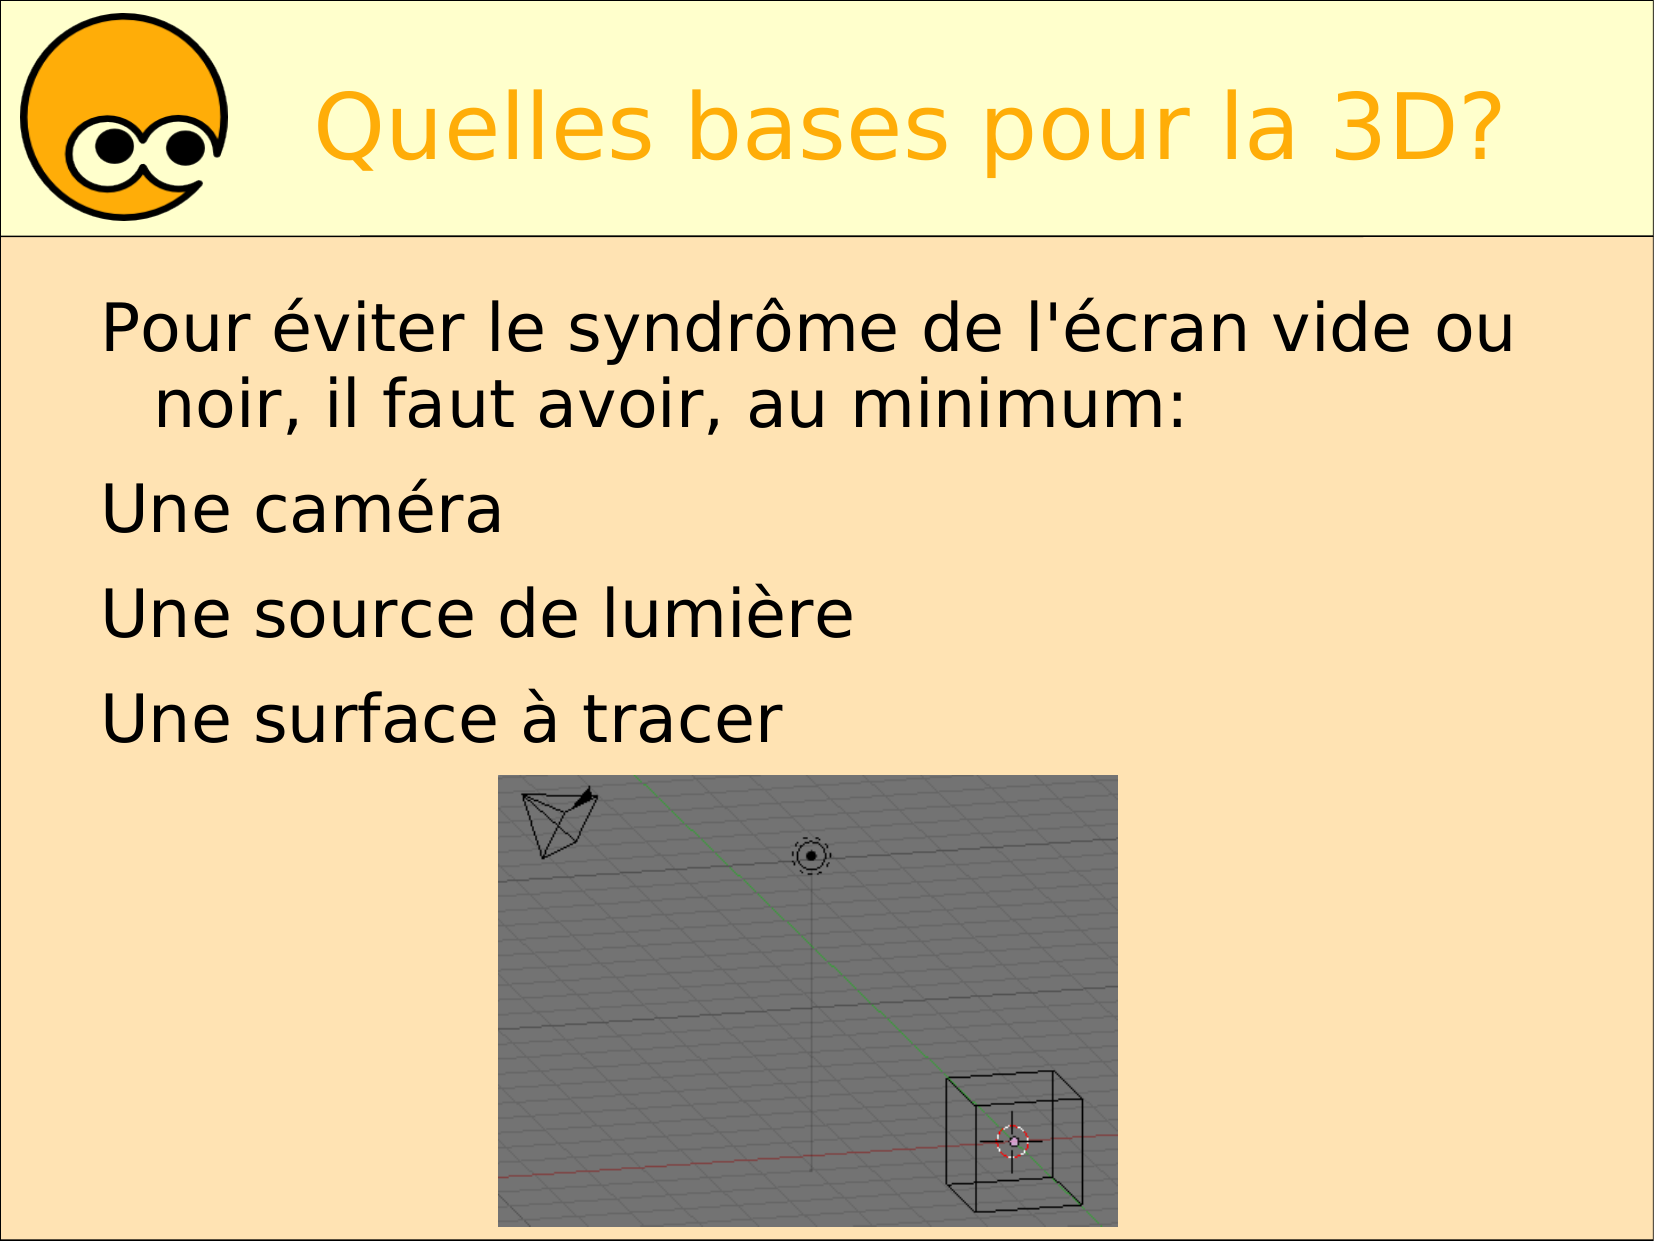

# Quelles bases pour la 3D?
Pour éviter le syndrôme de l'écran vide ou noir, il faut avoir, au minimum:
Une caméra
Une source de lumière
Une surface à tracer